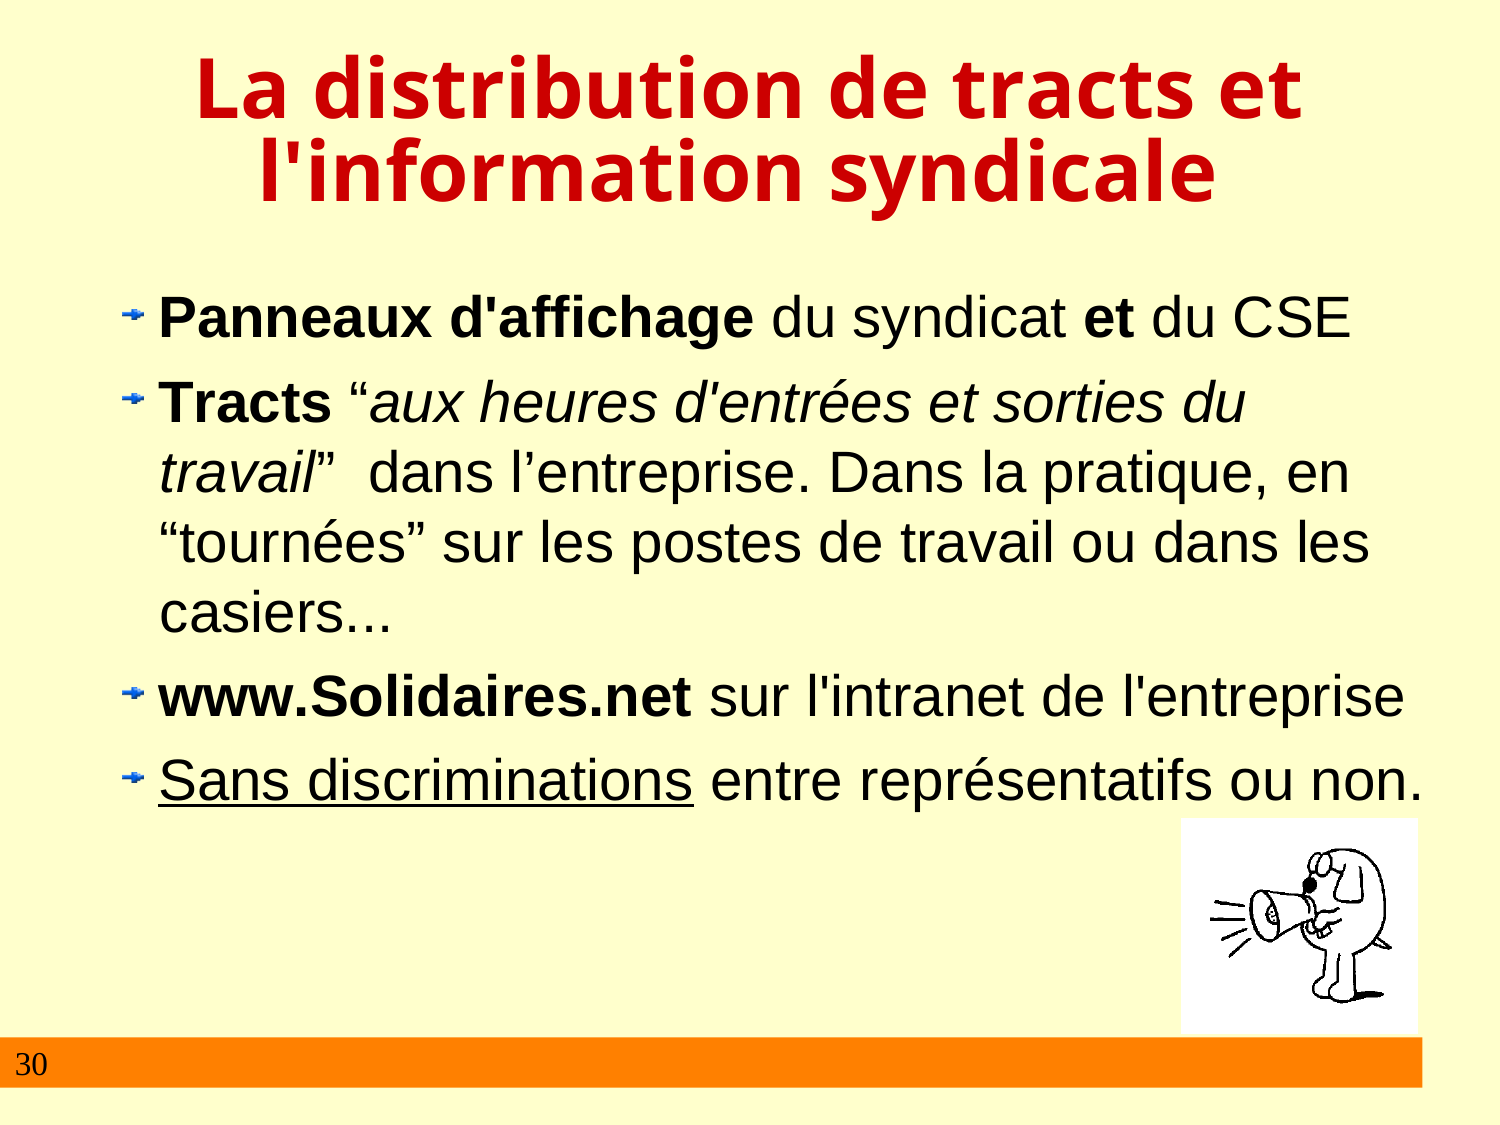

# La distribution de tracts et l'information syndicale
Panneaux d'affichage du syndicat et du CSE
Tracts “aux heures d'entrées et sorties du travail” dans l’entreprise. Dans la pratique, en “tournées” sur les postes de travail ou dans les casiers...
www.Solidaires.net sur l'intranet de l'entreprise
Sans discriminations entre représentatifs ou non.